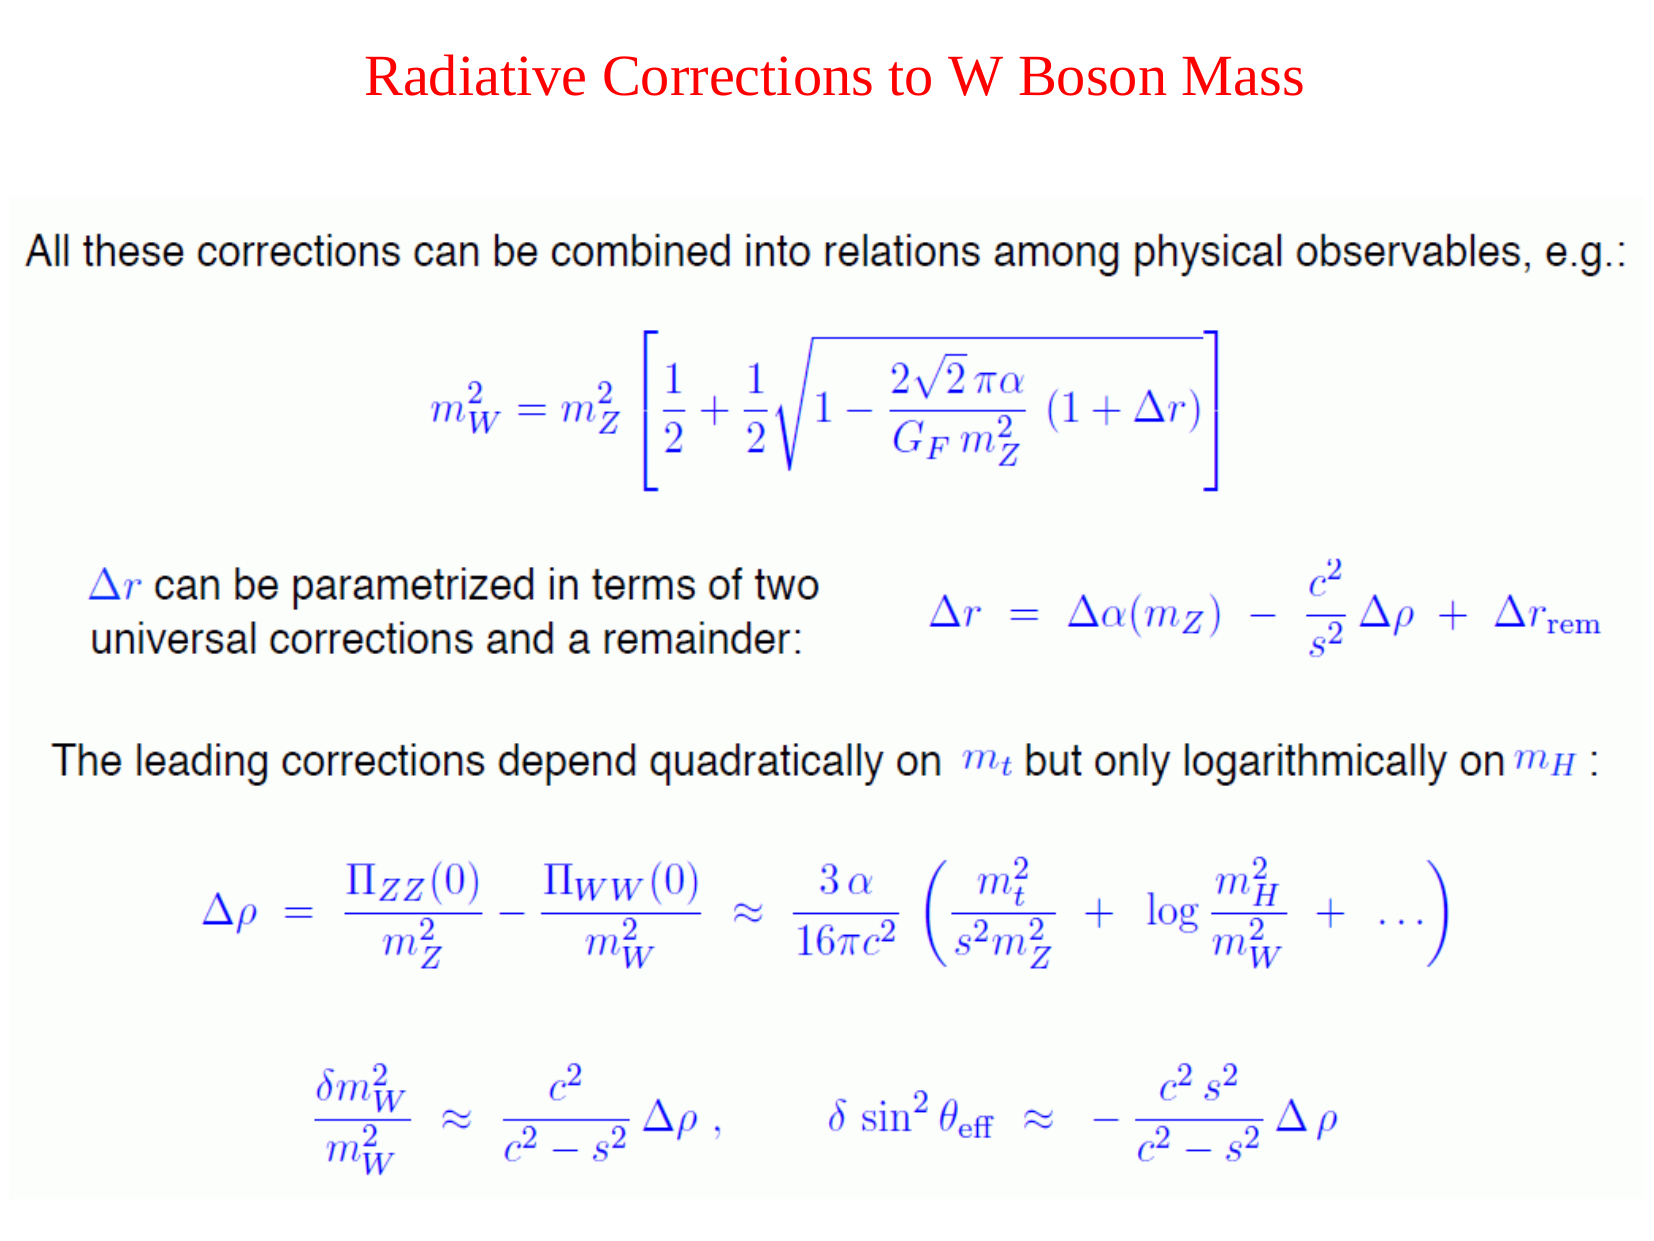

# Radiative Corrections to W Boson Mass